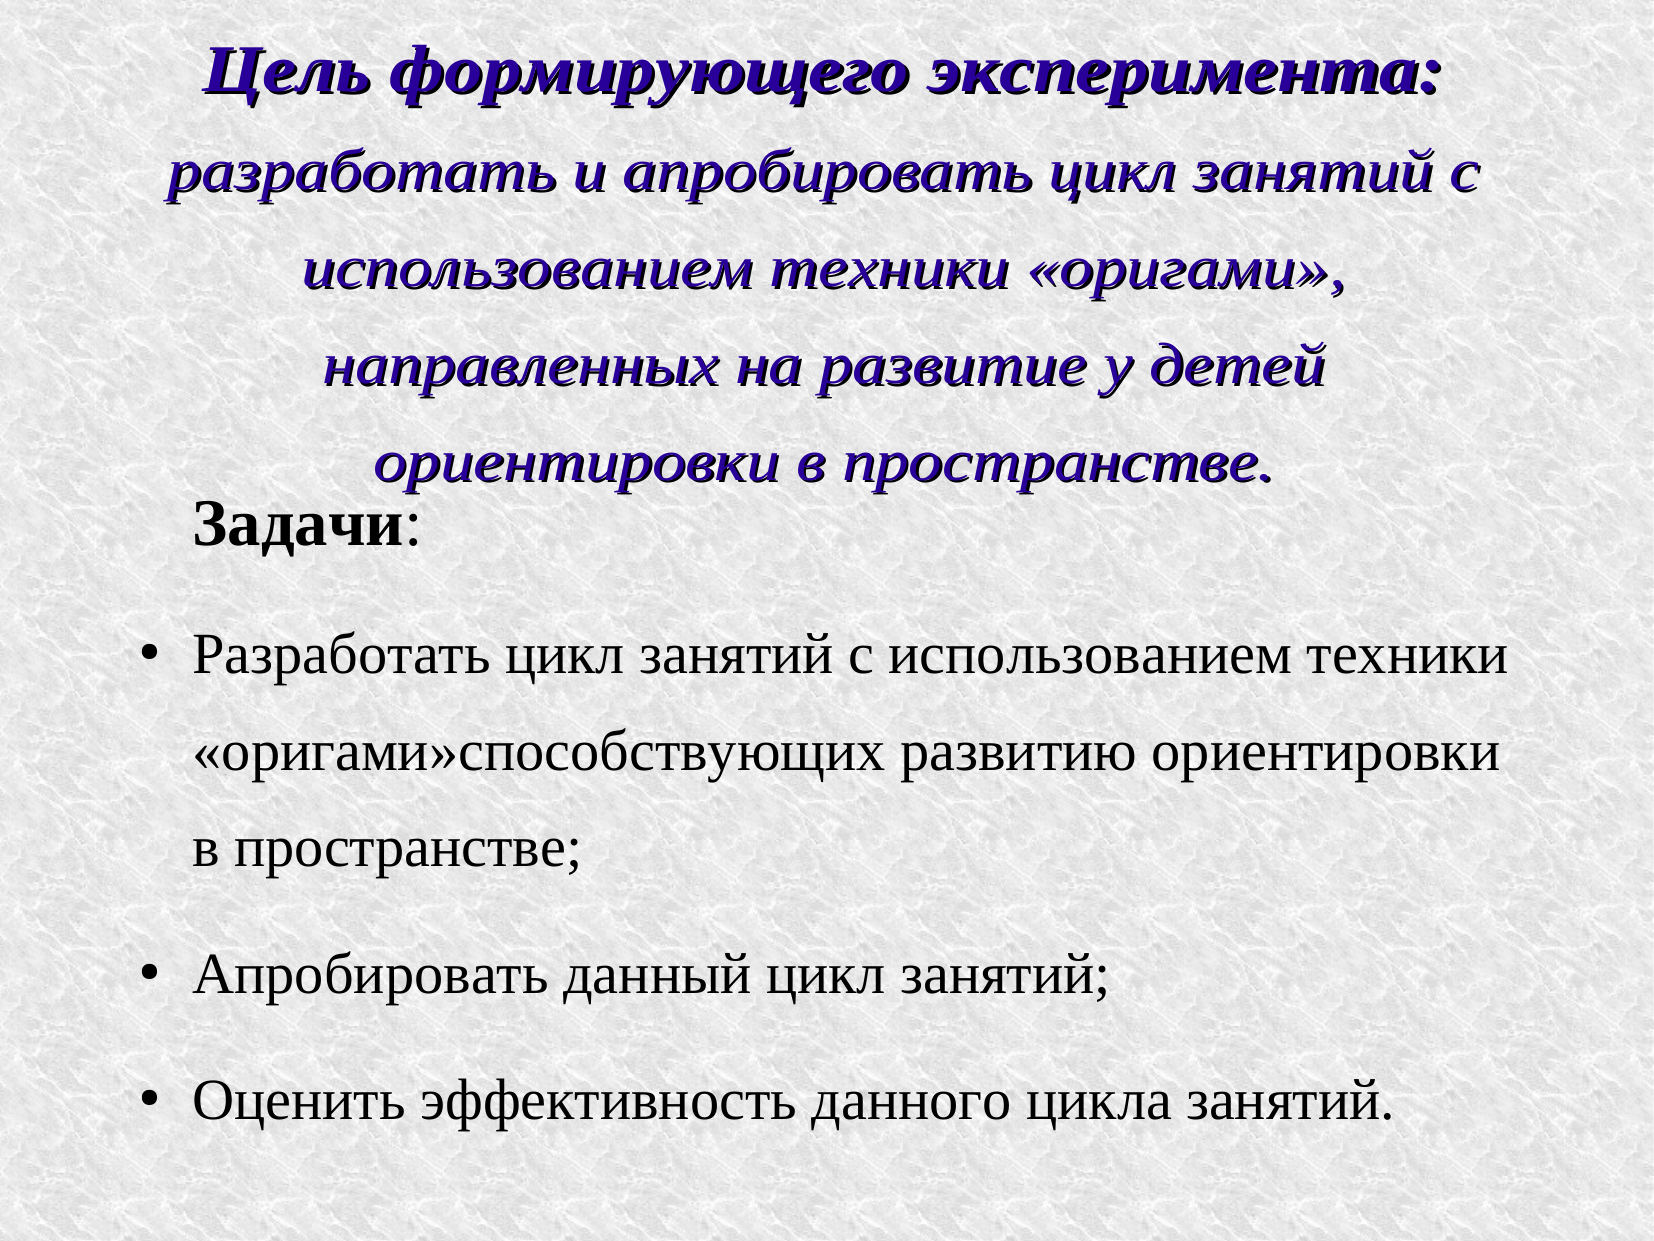

# Цель формирующего эксперимента: разработать и апробировать цикл занятий с использованием техники «оригами», направленных на развитие у детей ориентировки в пространстве.
Задачи:
Разработать цикл занятий с использованием техники «оригами»способствующих развитию ориентировки в пространстве;
Апробировать данный цикл занятий;
Оценить эффективность данного цикла занятий.